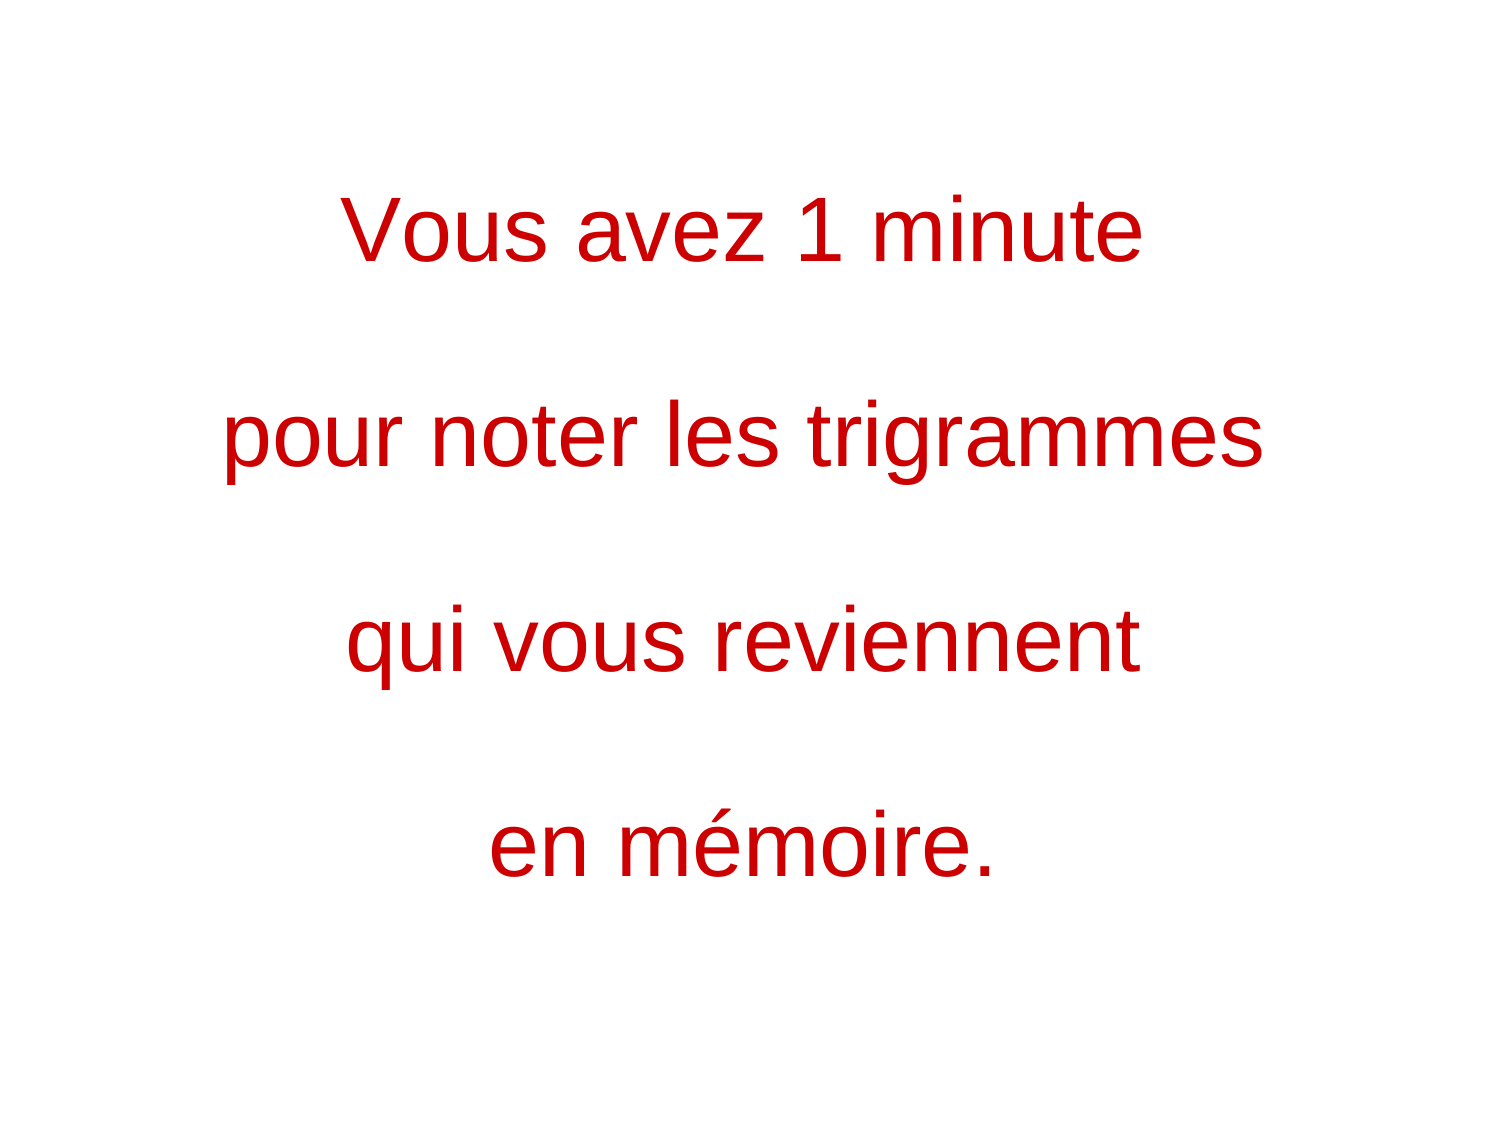

# Vous avez 1 minute pour noter les trigrammes qui vous reviennent en mémoire.